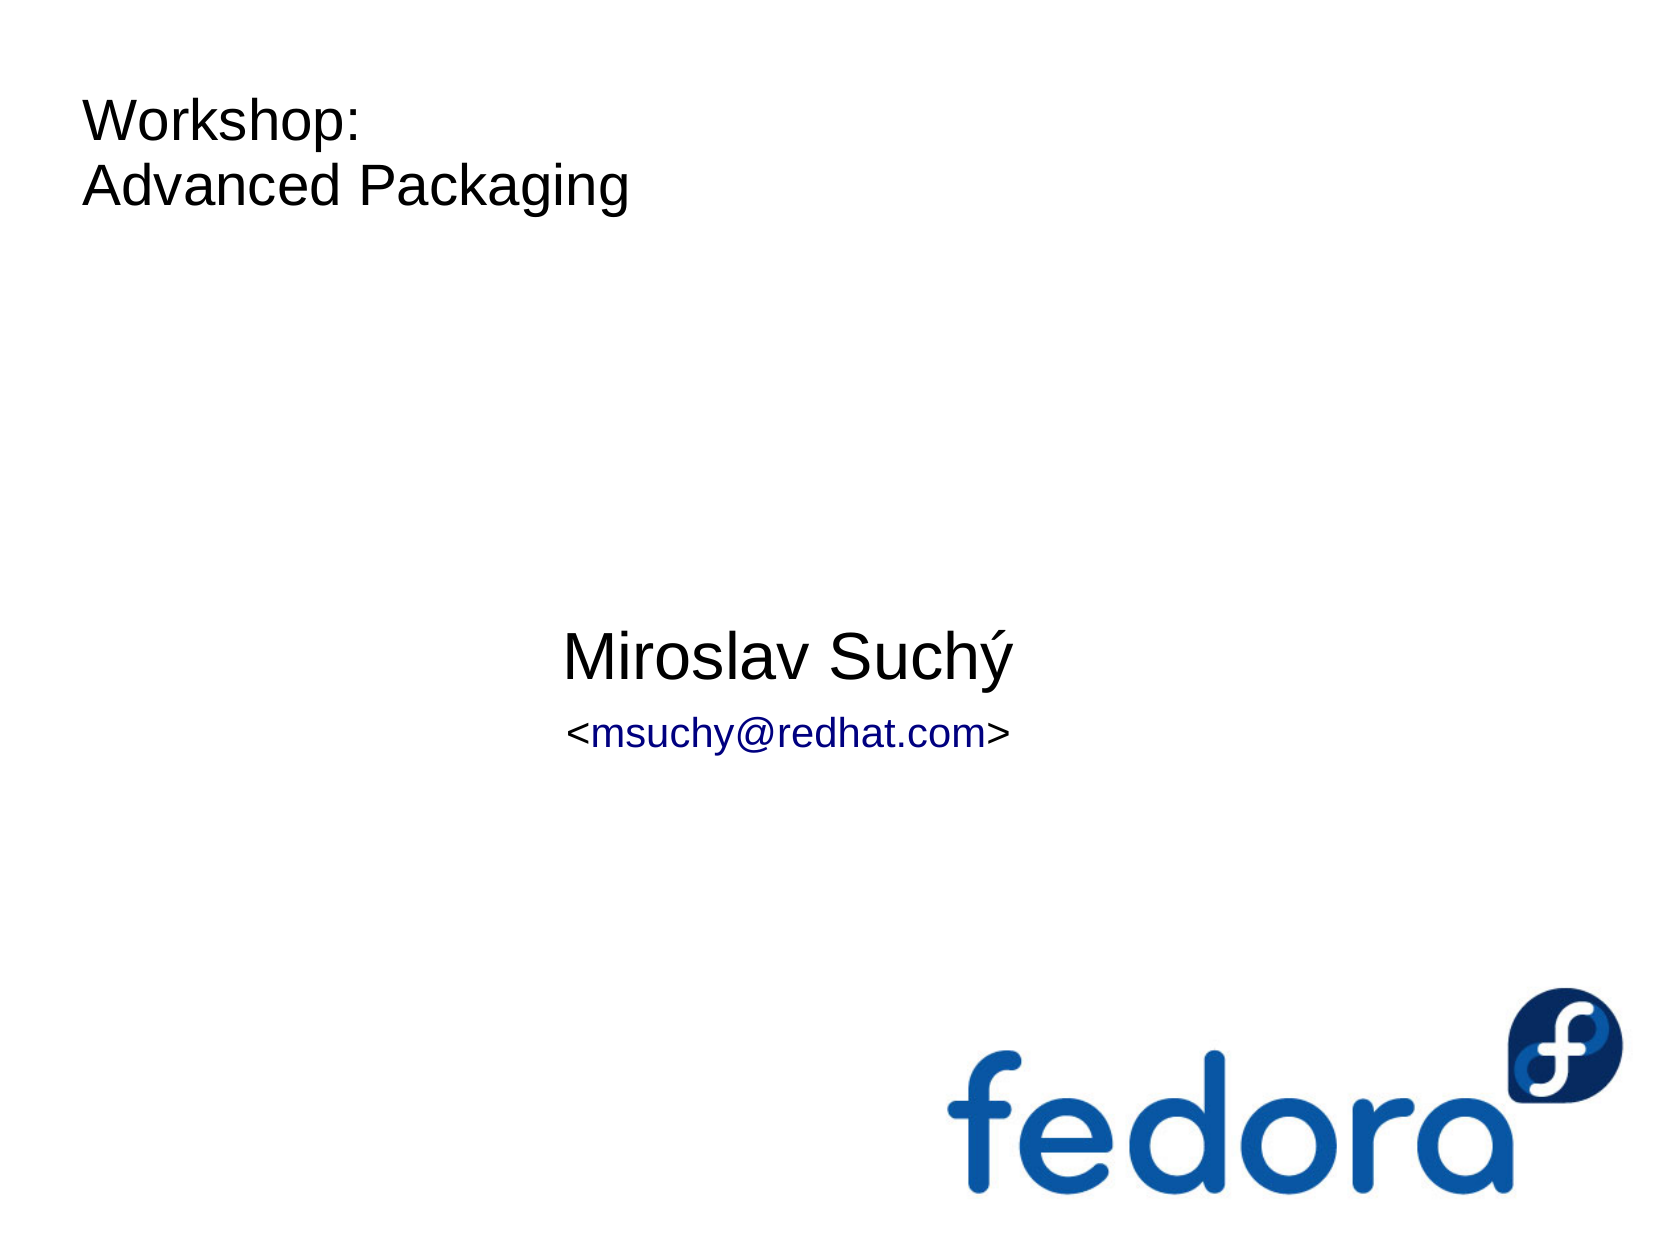

# Workshop: Advanced Packaging
Miroslav Suchý
<msuchy@redhat.com>